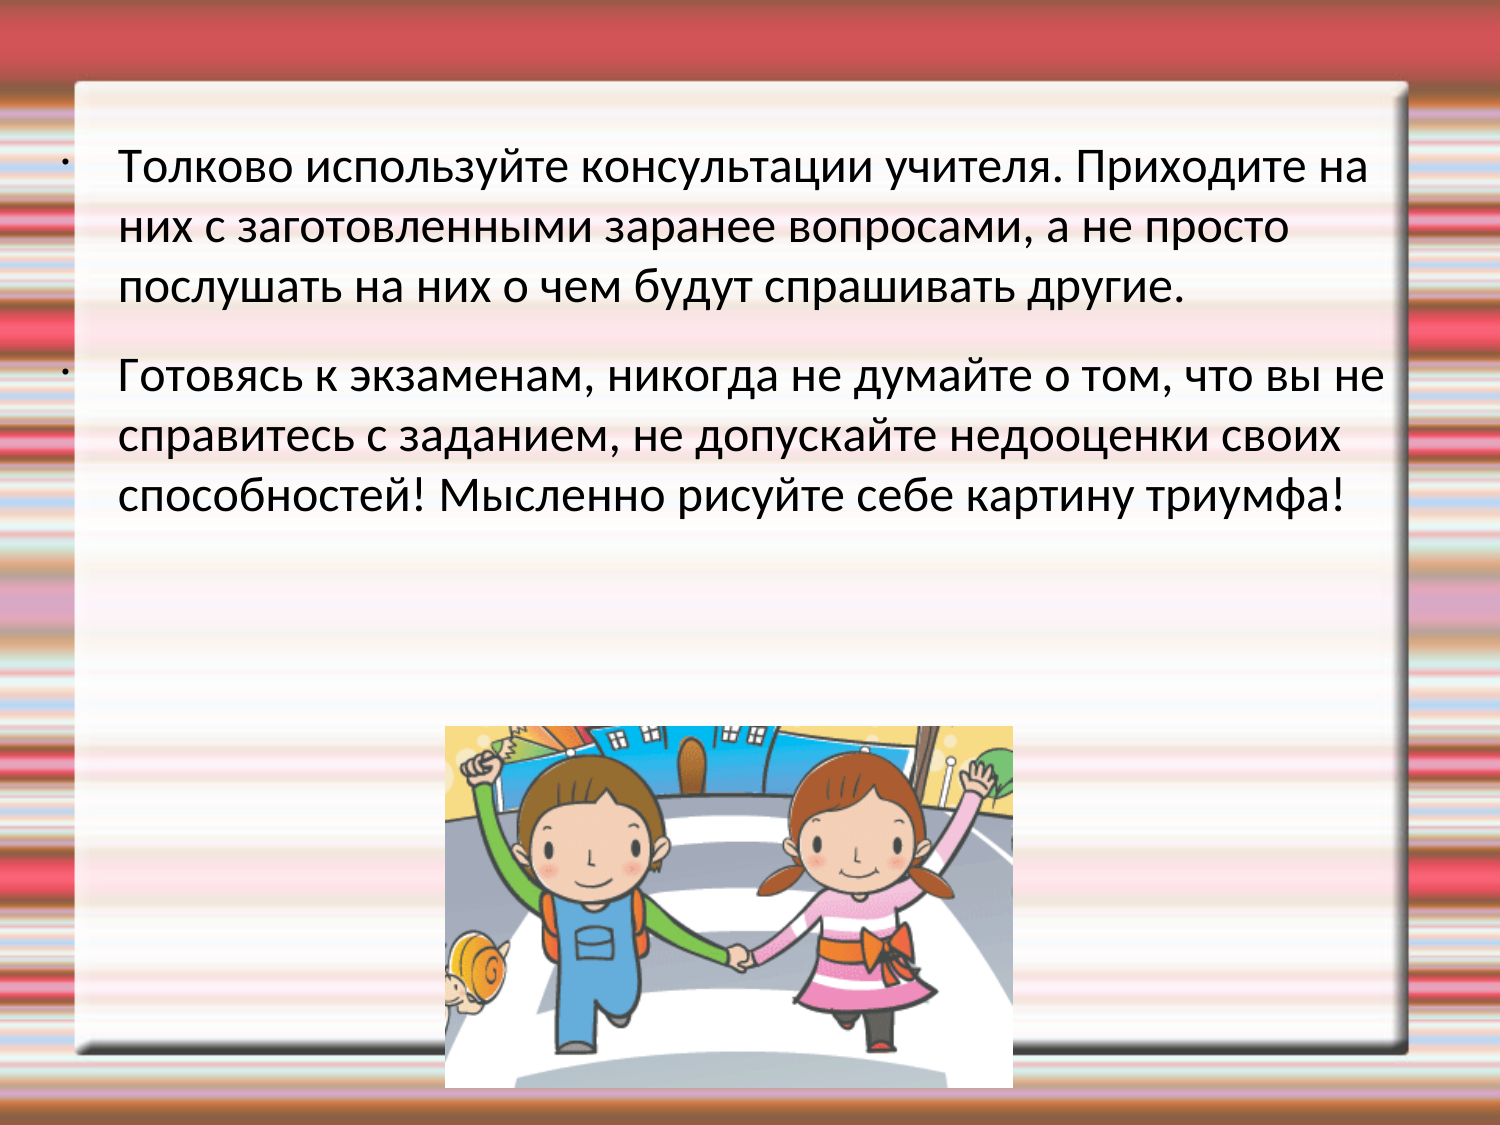

# Толково используйте консультации учителя. Приходите на них с заготовленными заранее вопросами, а не просто послушать на них о чем будут спрашивать другие.
Готовясь к экзаменам, никогда не думайте о том, что вы не справитесь с заданием, не допускайте недооценки своих способностей! Мысленно рисуйте себе картину триумфа!